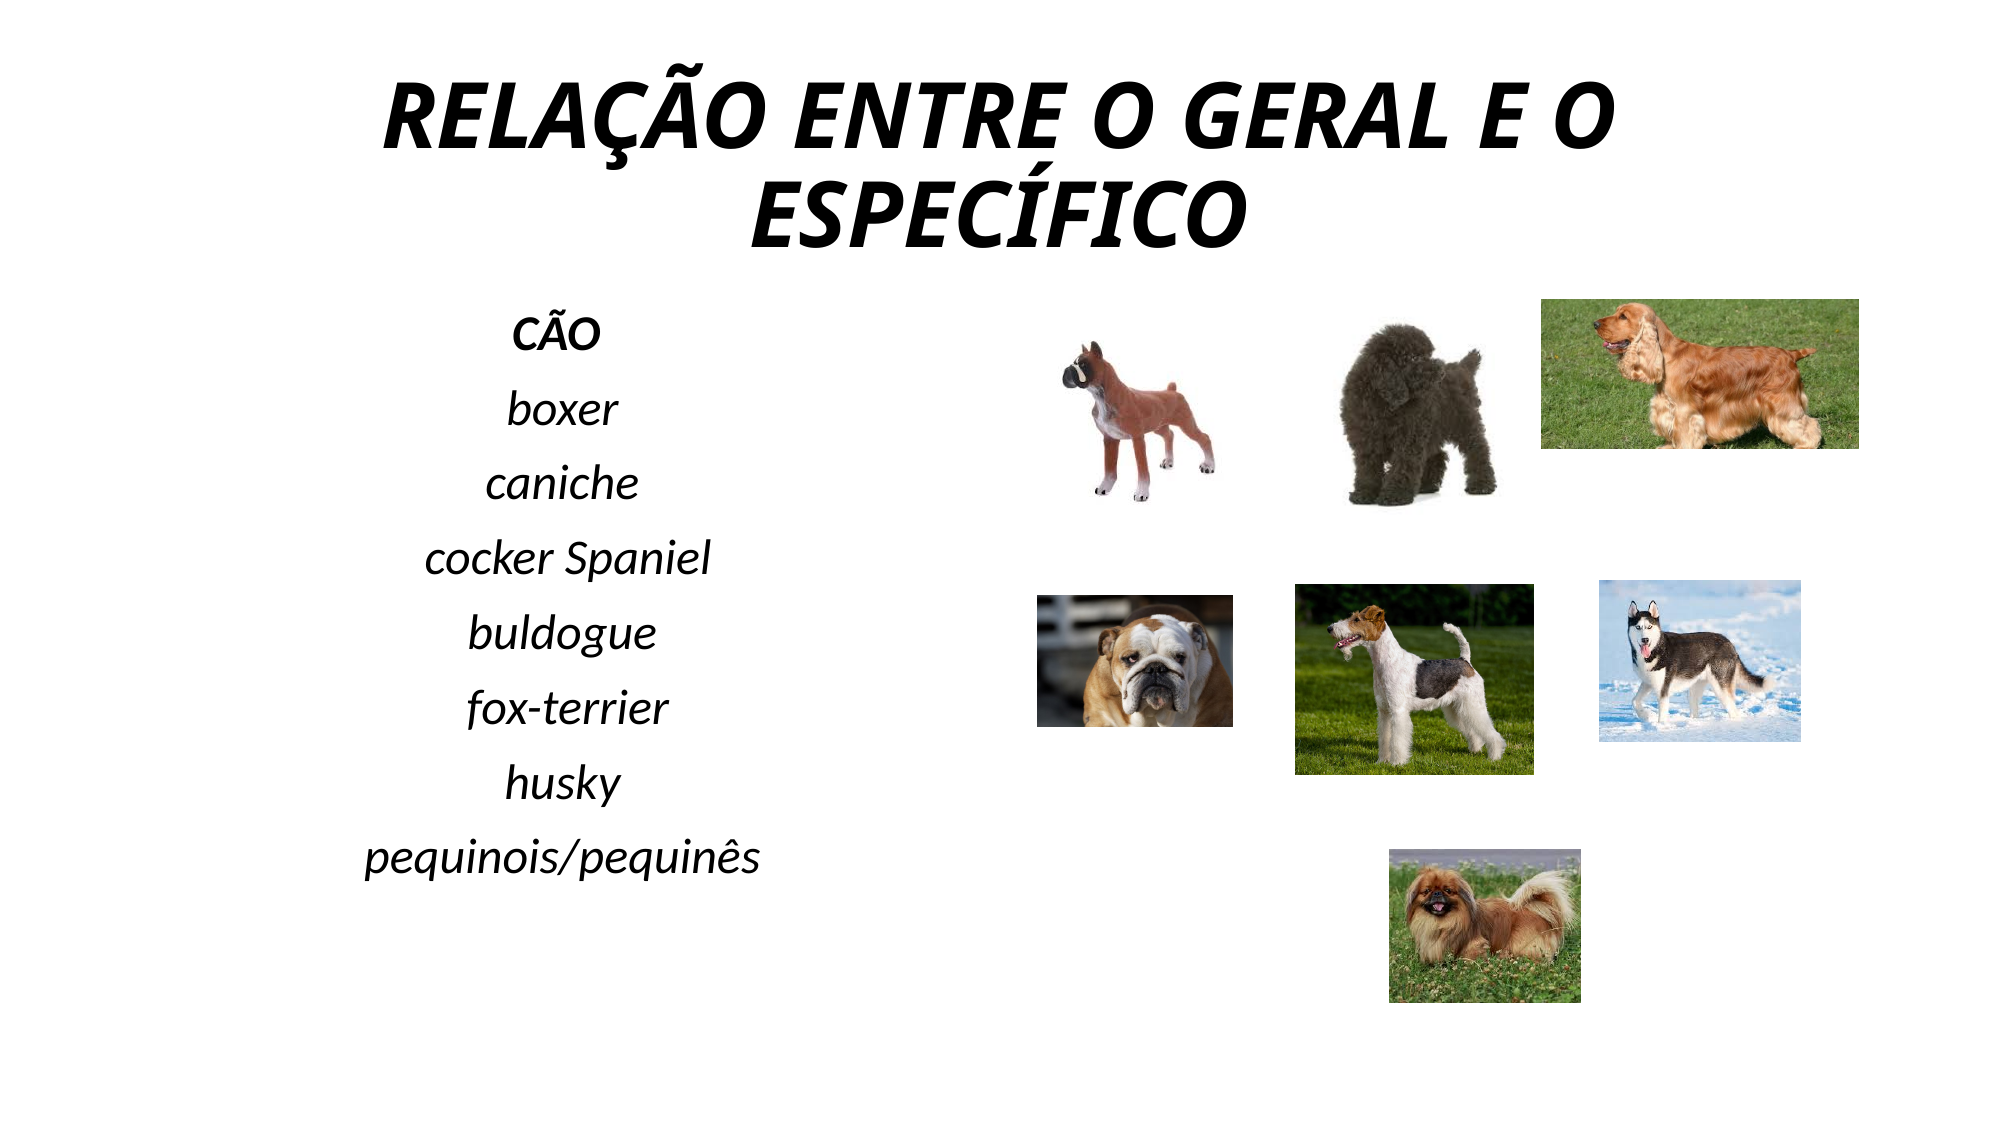

# RELAÇÃO ENTRE O GERAL E O ESPECÍFICO
CÃO
boxer
caniche
 cocker Spaniel
buldogue
 fox-terrier
husky
pequinois/pequinês